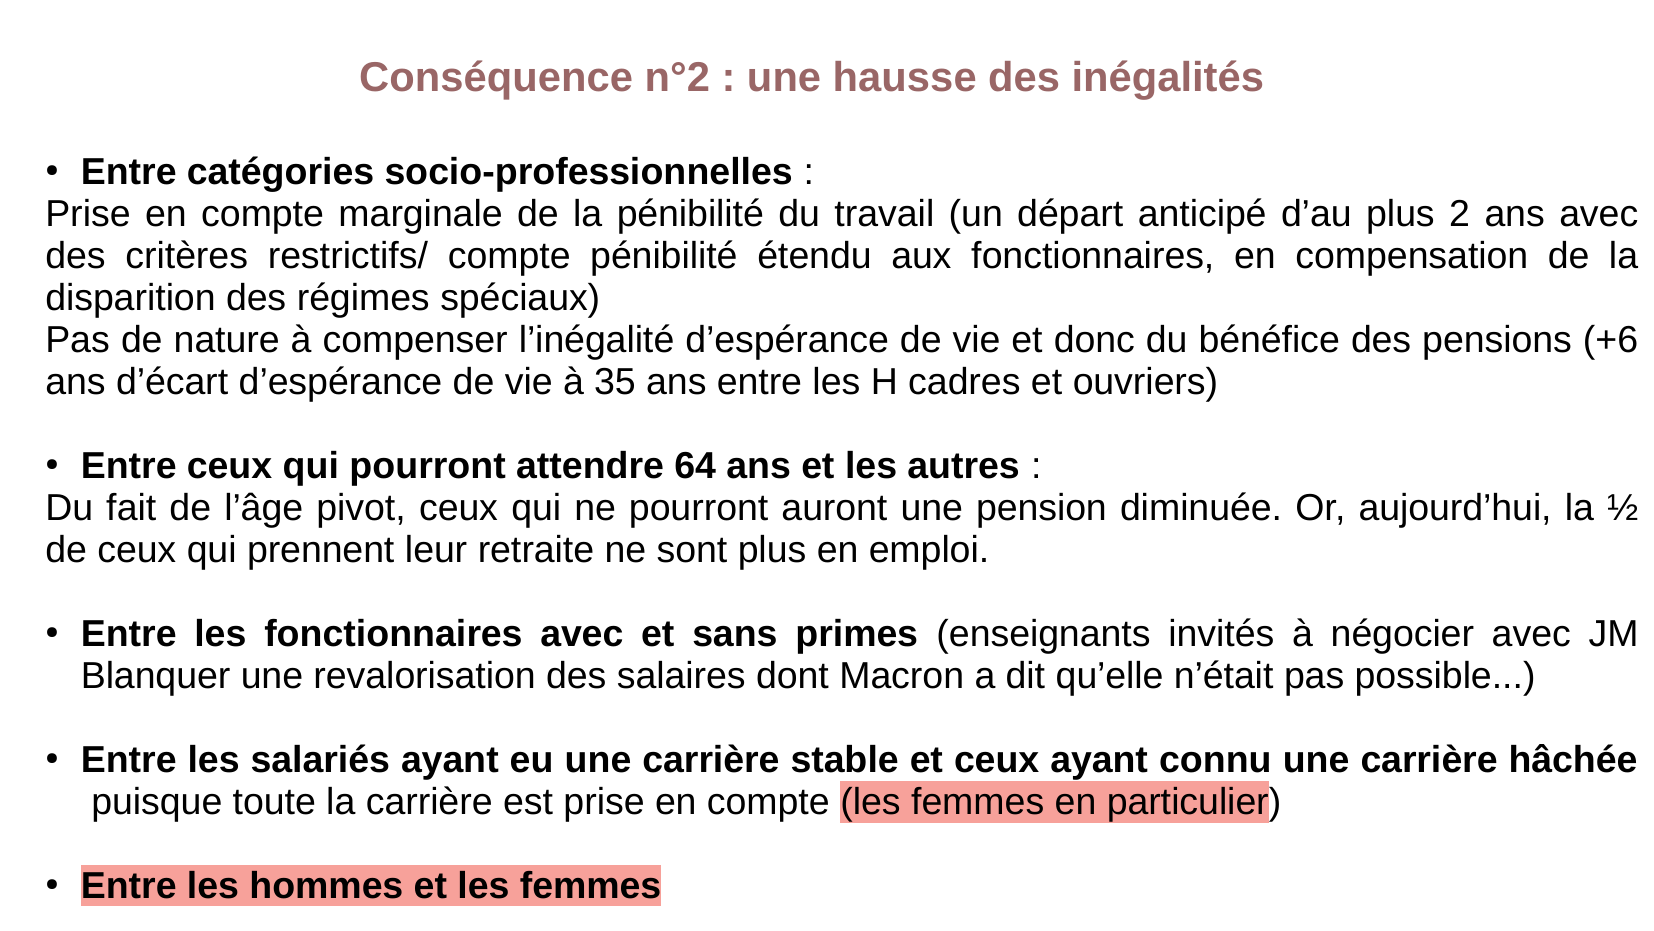

Entre catégories socio-professionnelles :
Prise en compte marginale de la pénibilité du travail (un départ anticipé d’au plus 2 ans avec des critères restrictifs/ compte pénibilité étendu aux fonctionnaires, en compensation de la disparition des régimes spéciaux)
Pas de nature à compenser l’inégalité d’espérance de vie et donc du bénéfice des pensions (+6 ans d’écart d’espérance de vie à 35 ans entre les H cadres et ouvriers)
Entre ceux qui pourront attendre 64 ans et les autres :
Du fait de l’âge pivot, ceux qui ne pourront auront une pension diminuée. Or, aujourd’hui, la ½ de ceux qui prennent leur retraite ne sont plus en emploi.
Entre les fonctionnaires avec et sans primes (enseignants invités à négocier avec JM Blanquer une revalorisation des salaires dont Macron a dit qu’elle n’était pas possible...)
Entre les salariés ayant eu une carrière stable et ceux ayant connu une carrière hâchée puisque toute la carrière est prise en compte (les femmes en particulier)
Entre les hommes et les femmes
# Conséquence n°2 : une hausse des inégalités